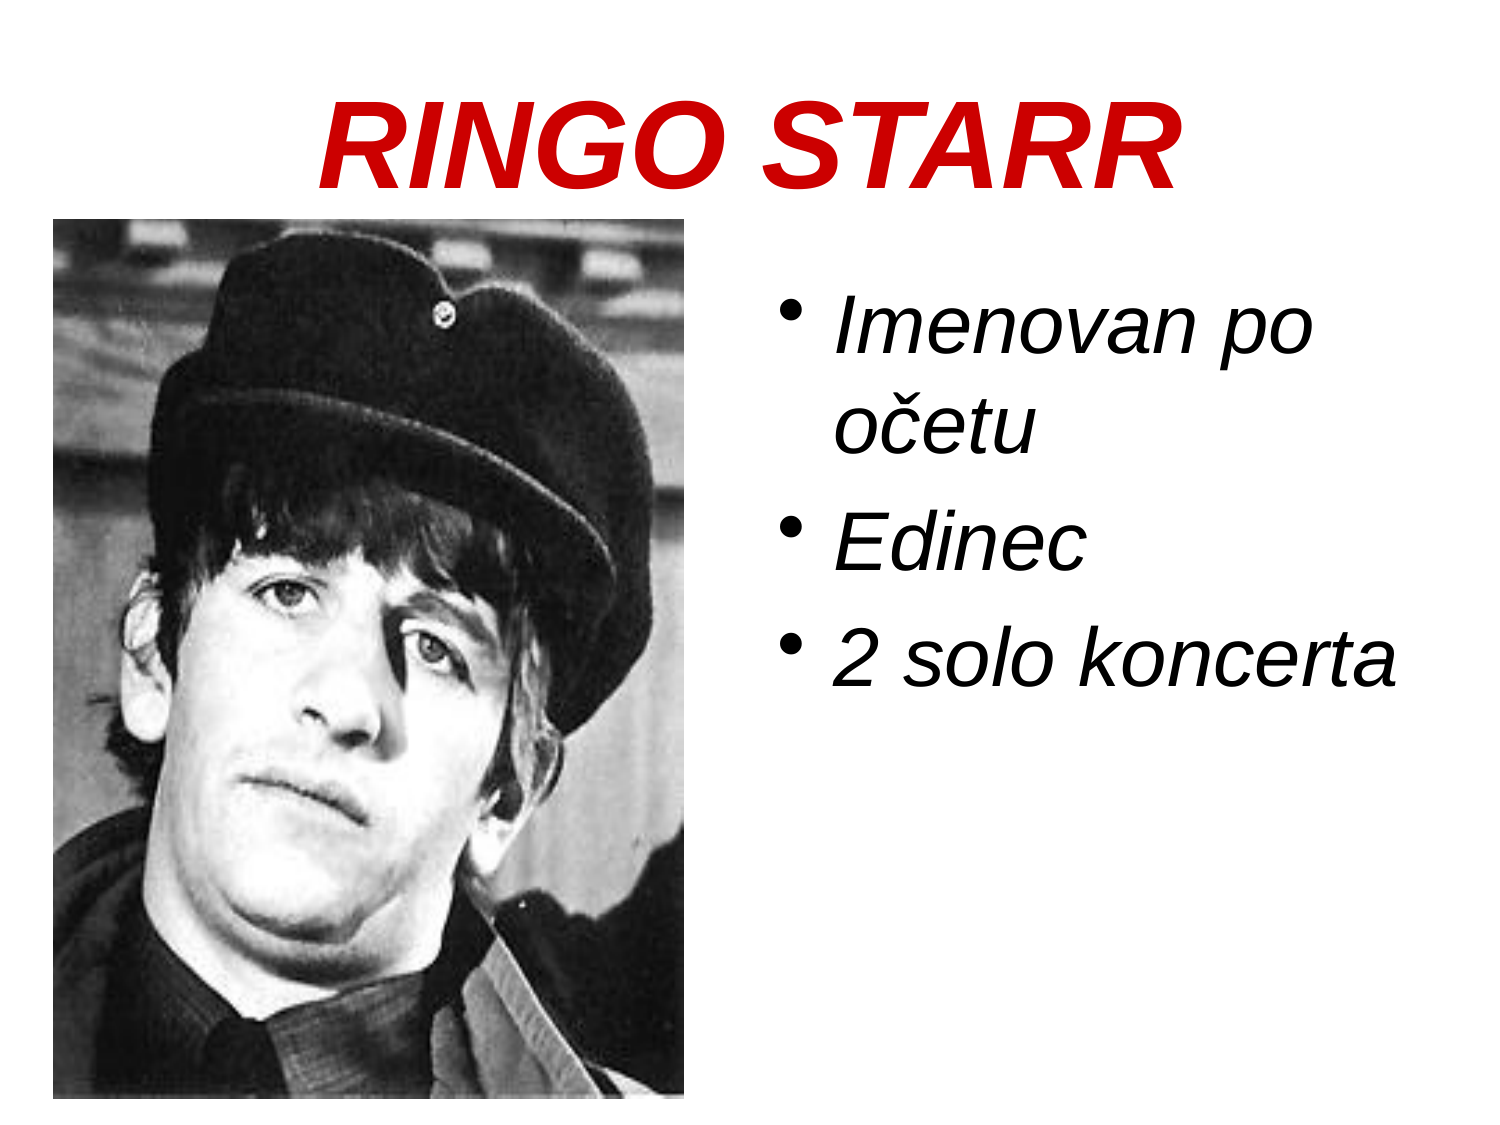

# RINGO STARR
Imenovan po očetu
Edinec
2 solo koncerta